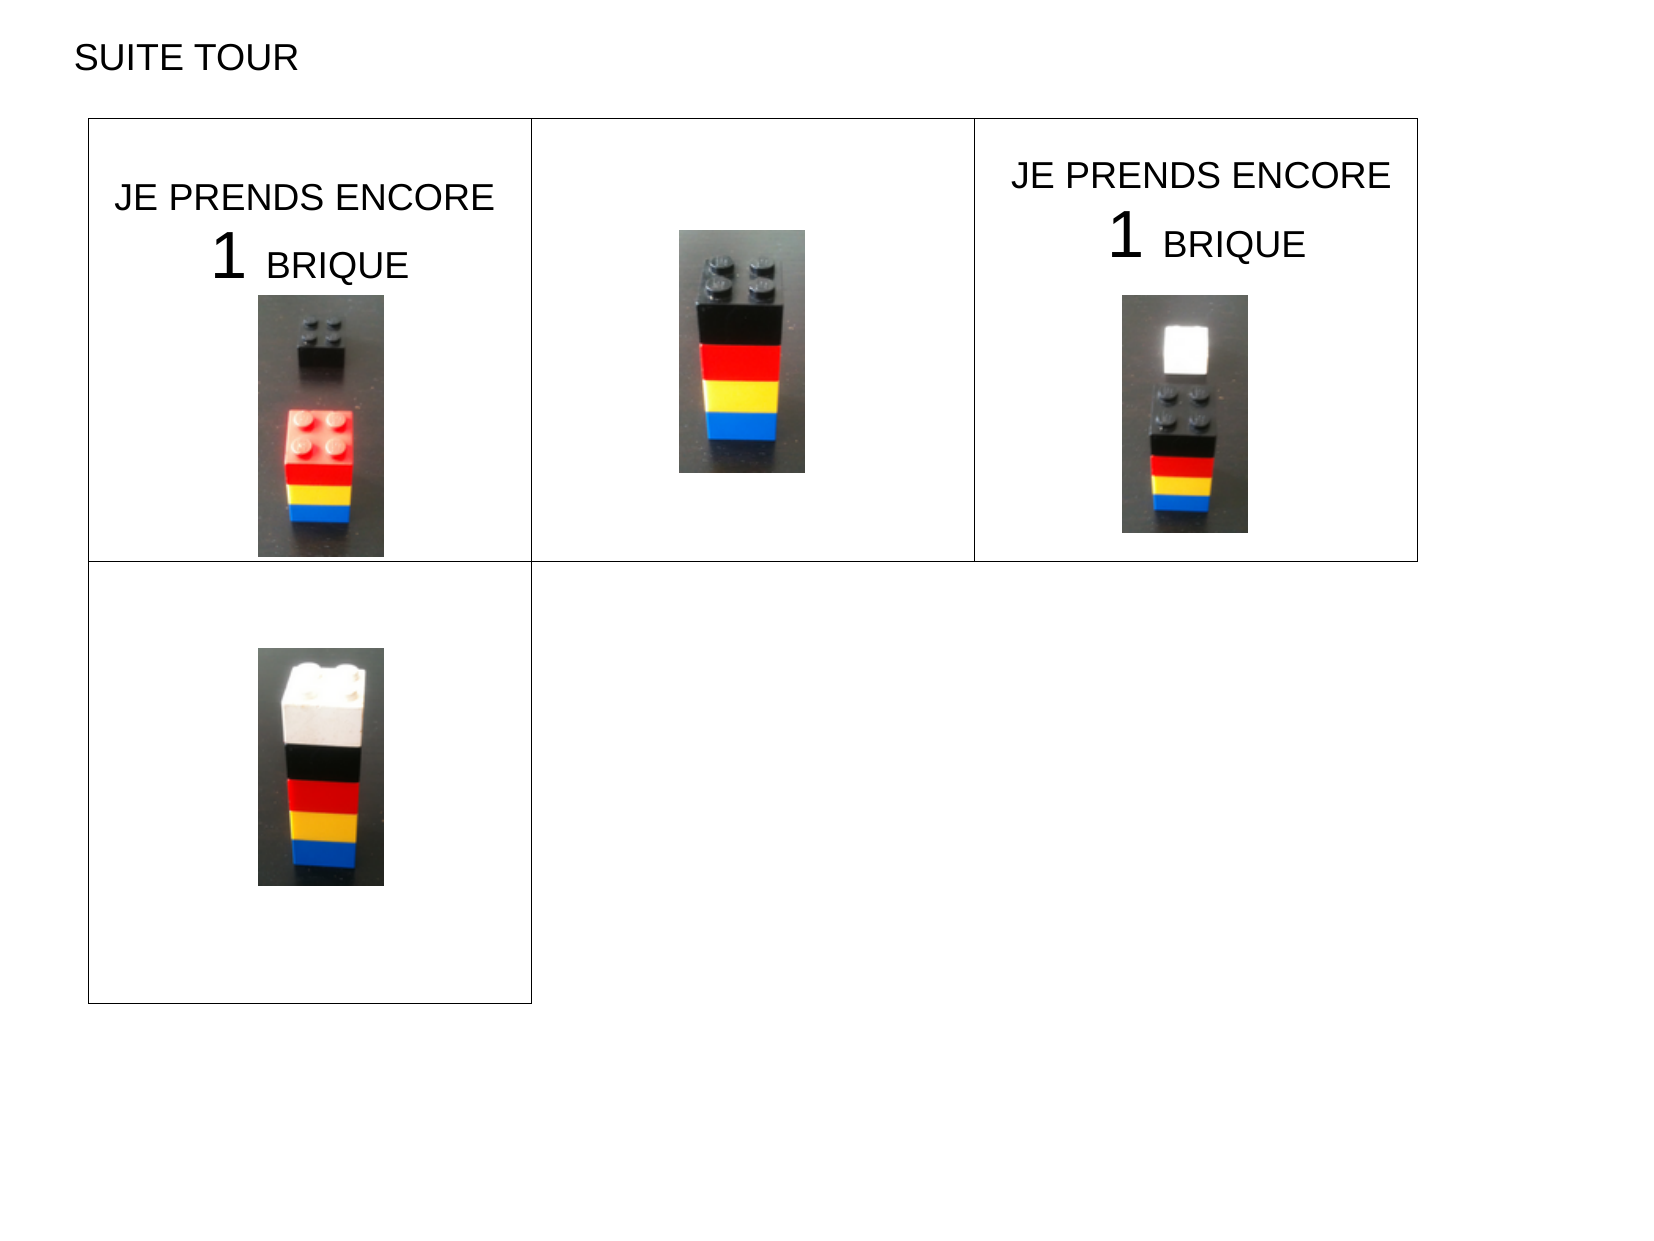

SUITE TOUR
JE PRENDS ENCORE
1 BRIQUE
JE PRENDS ENCORE
1 BRIQUE